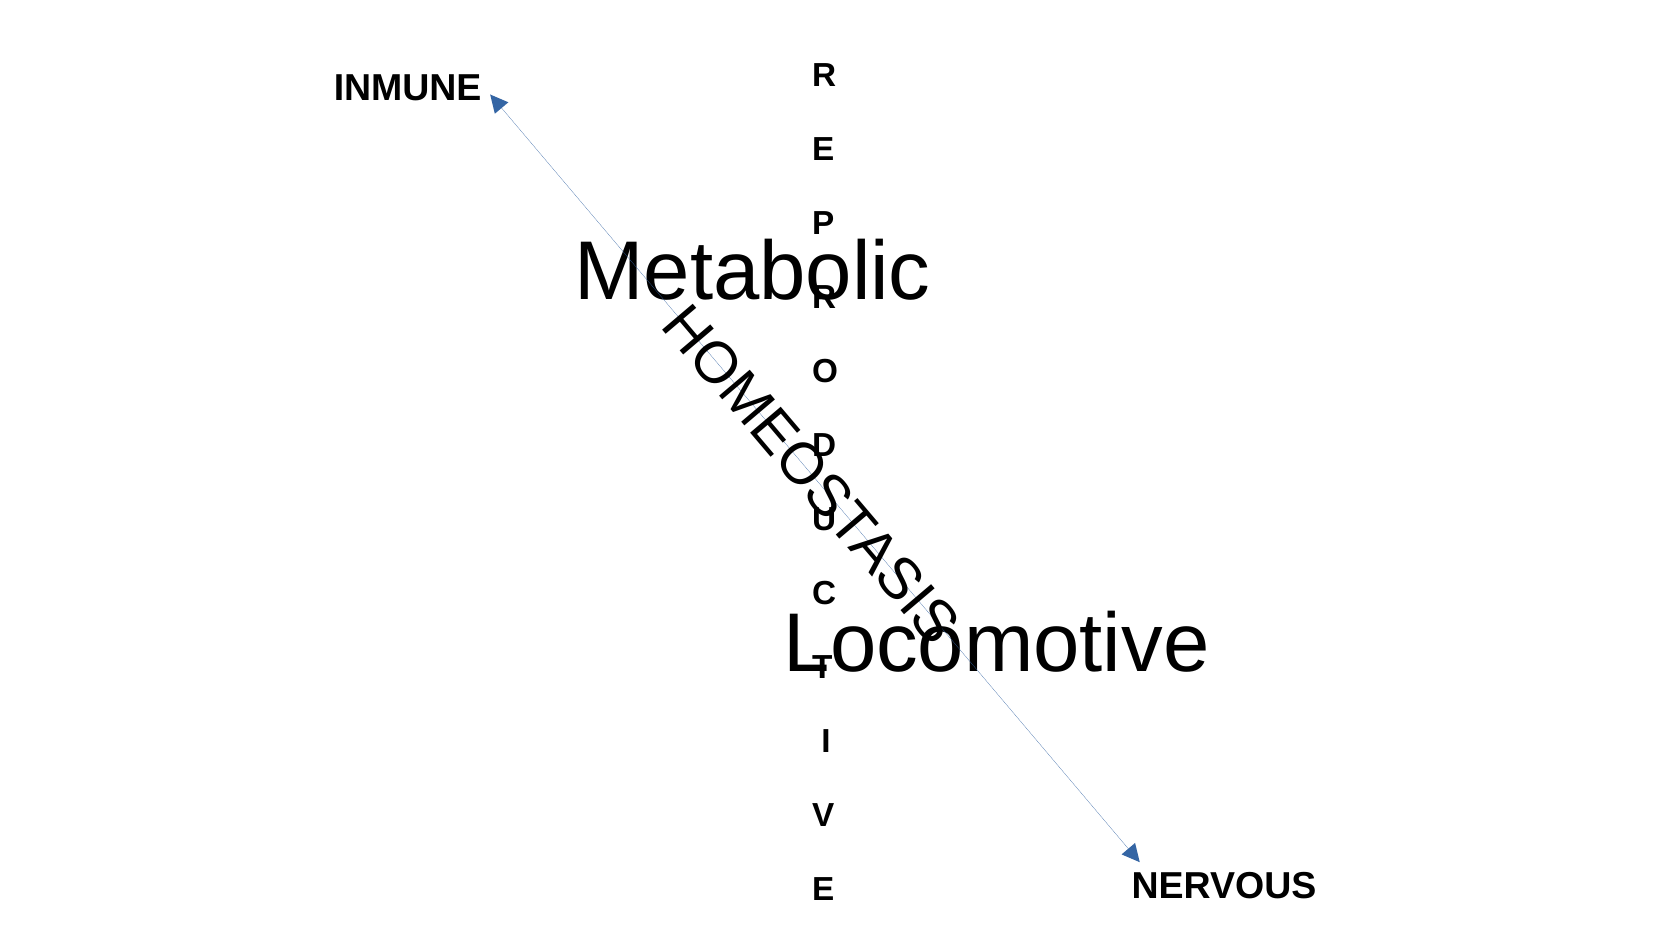

R E P R O D U C T
 I V E
INMUNE
 NERVOUS
HOMEOSTASIS
 Metabolic
 Locomotive